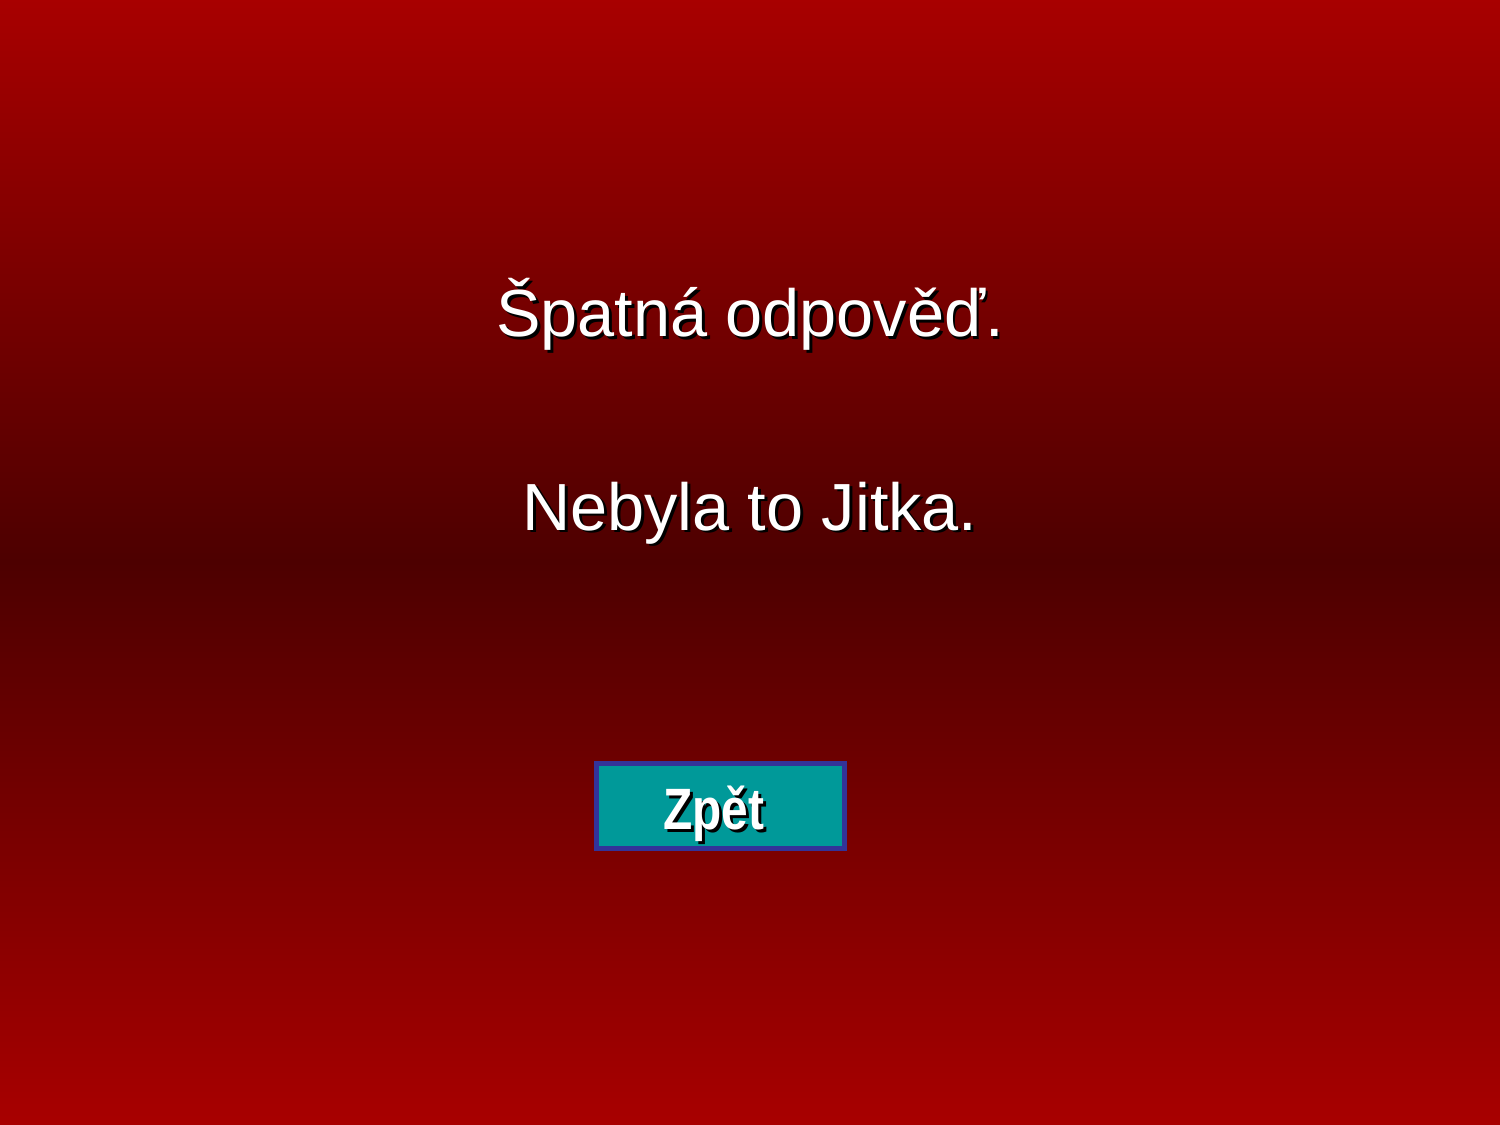

#
Špatná odpověď.
Nebyla to Jitka.
Zpět